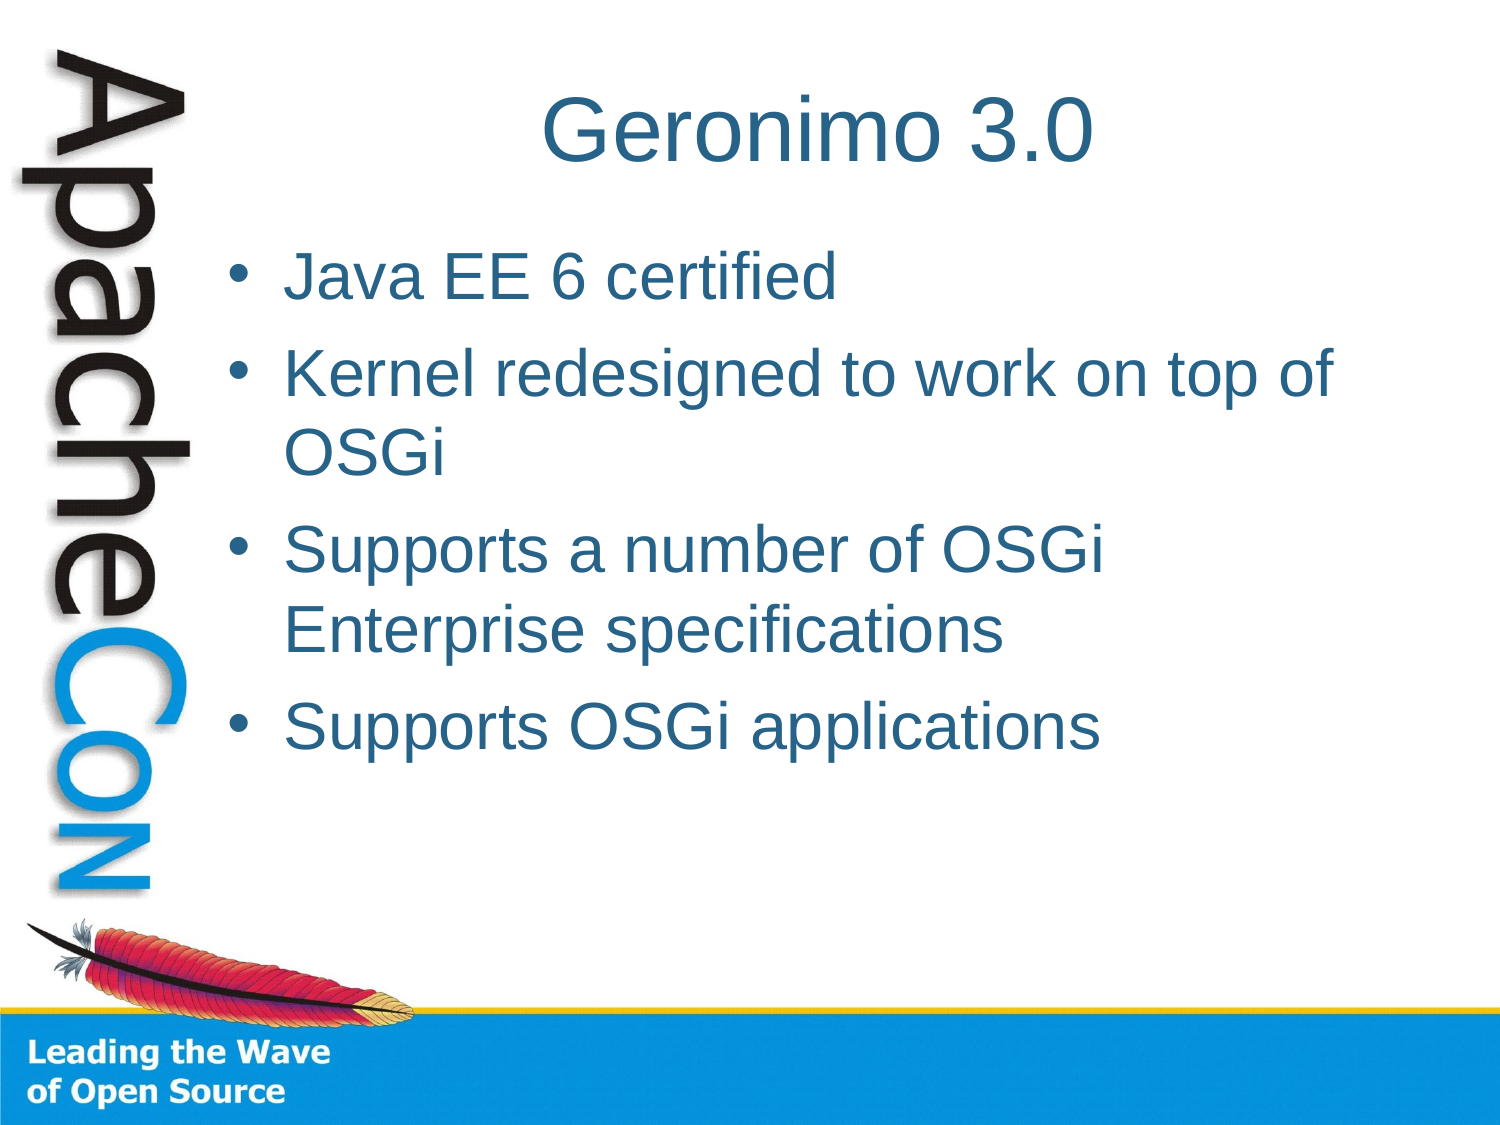

# Geronimo 3.0
Java EE 6 certified
Kernel redesigned to work on top of OSGi
Supports a number of OSGi Enterprise specifications
Supports OSGi applications